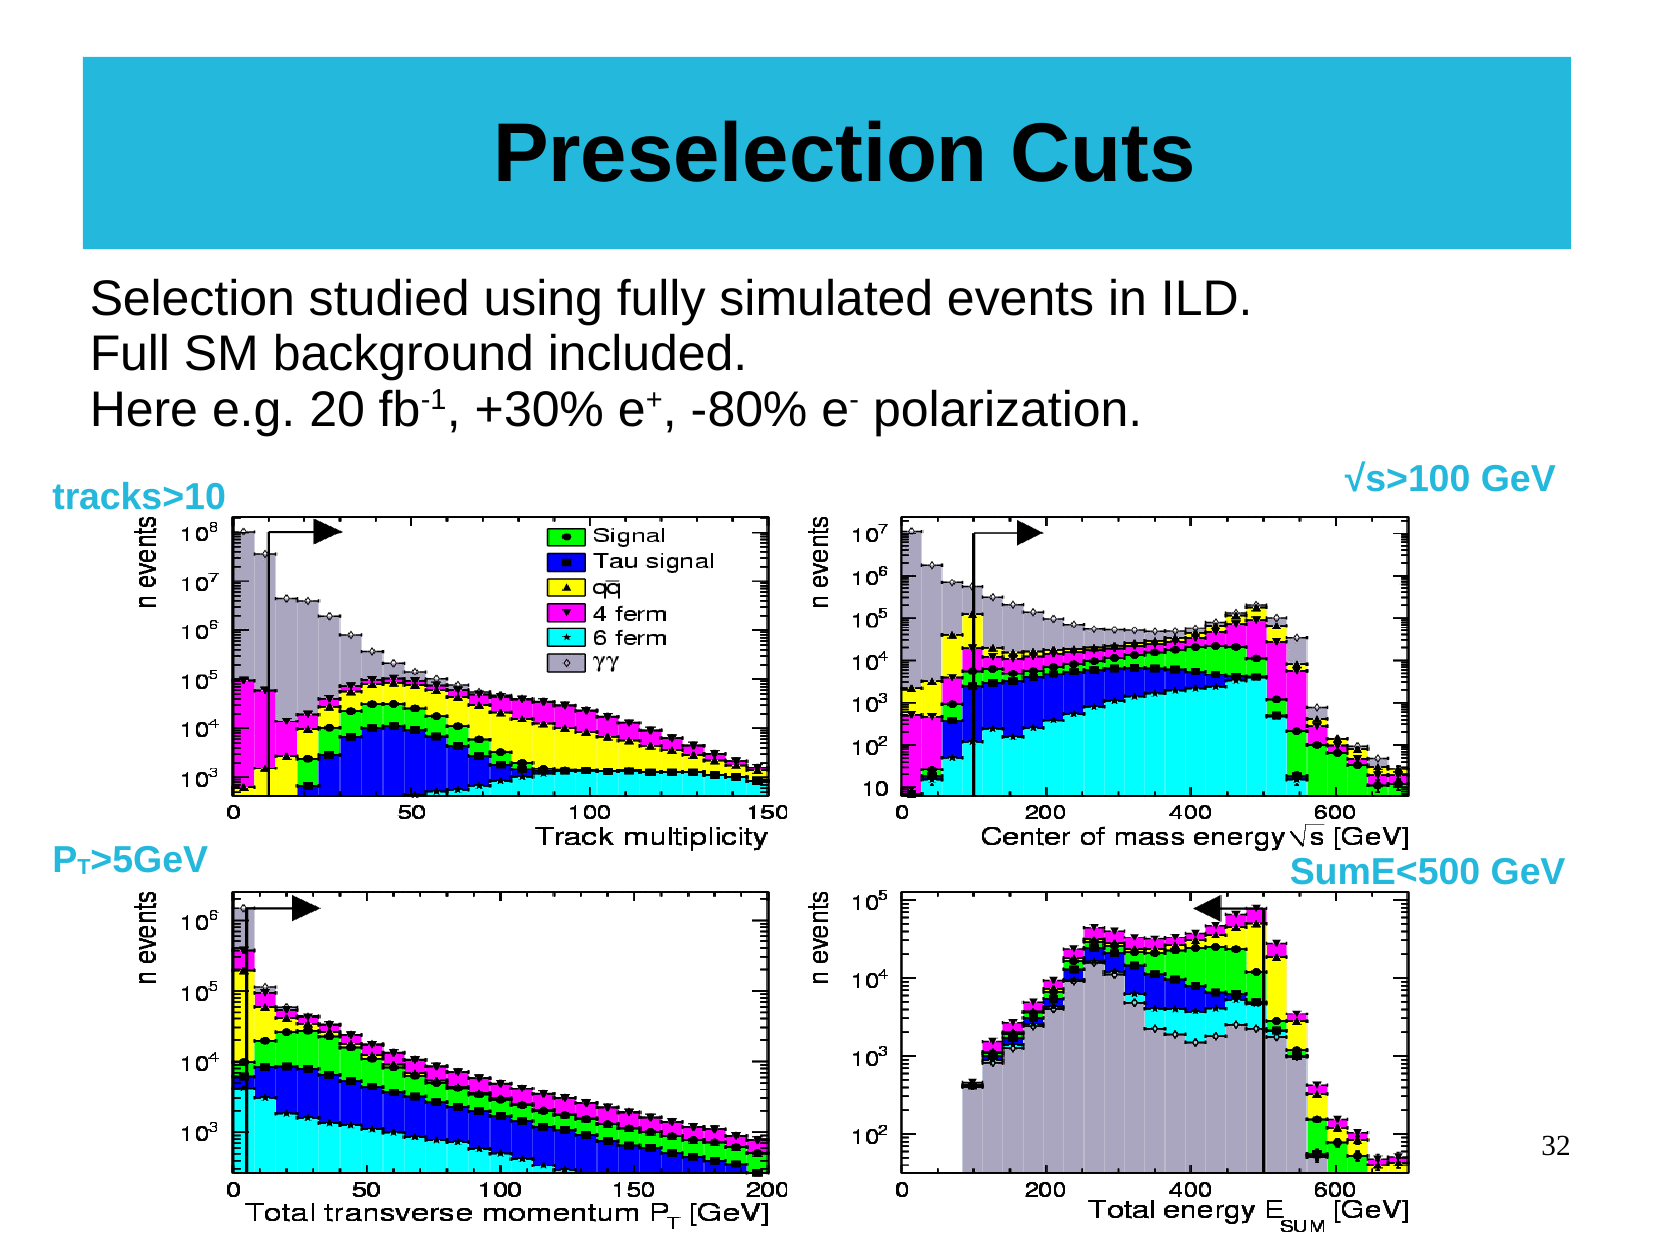

# Preselection Cuts
Selection studied using fully simulated events in ILD.
Full SM background included.
Here e.g. 20 fb-1, +30% e+, -80% e- polarization.
√s>100 GeV
tracks>10
PT>5GeV
SumE<500 GeV
32